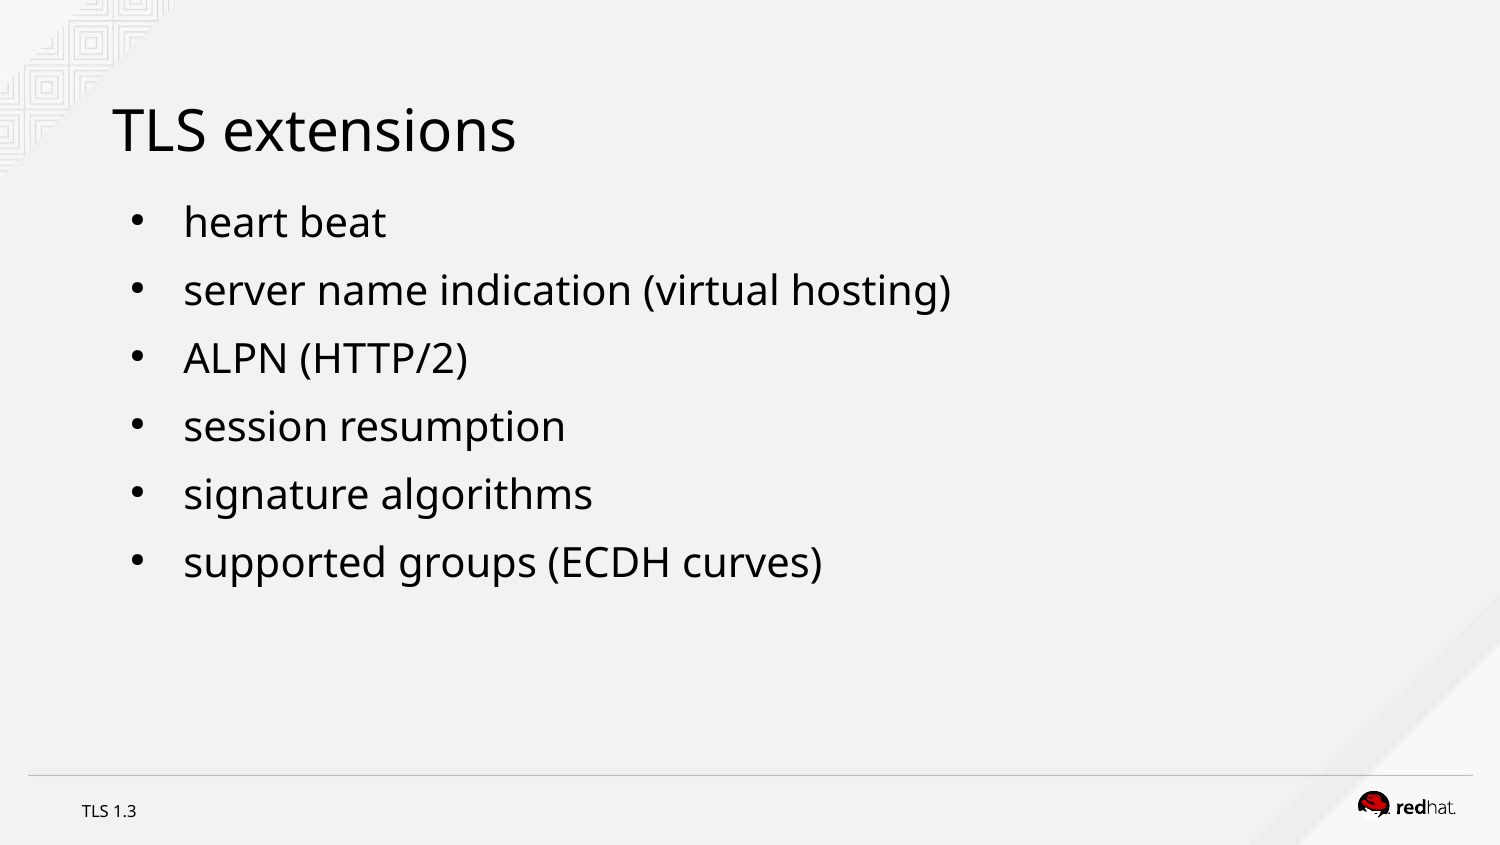

# TLS extensions
heart beat
server name indication (virtual hosting)
ALPN (HTTP/2)
session resumption
signature algorithms
supported groups (ECDH curves)
TLS 1.3